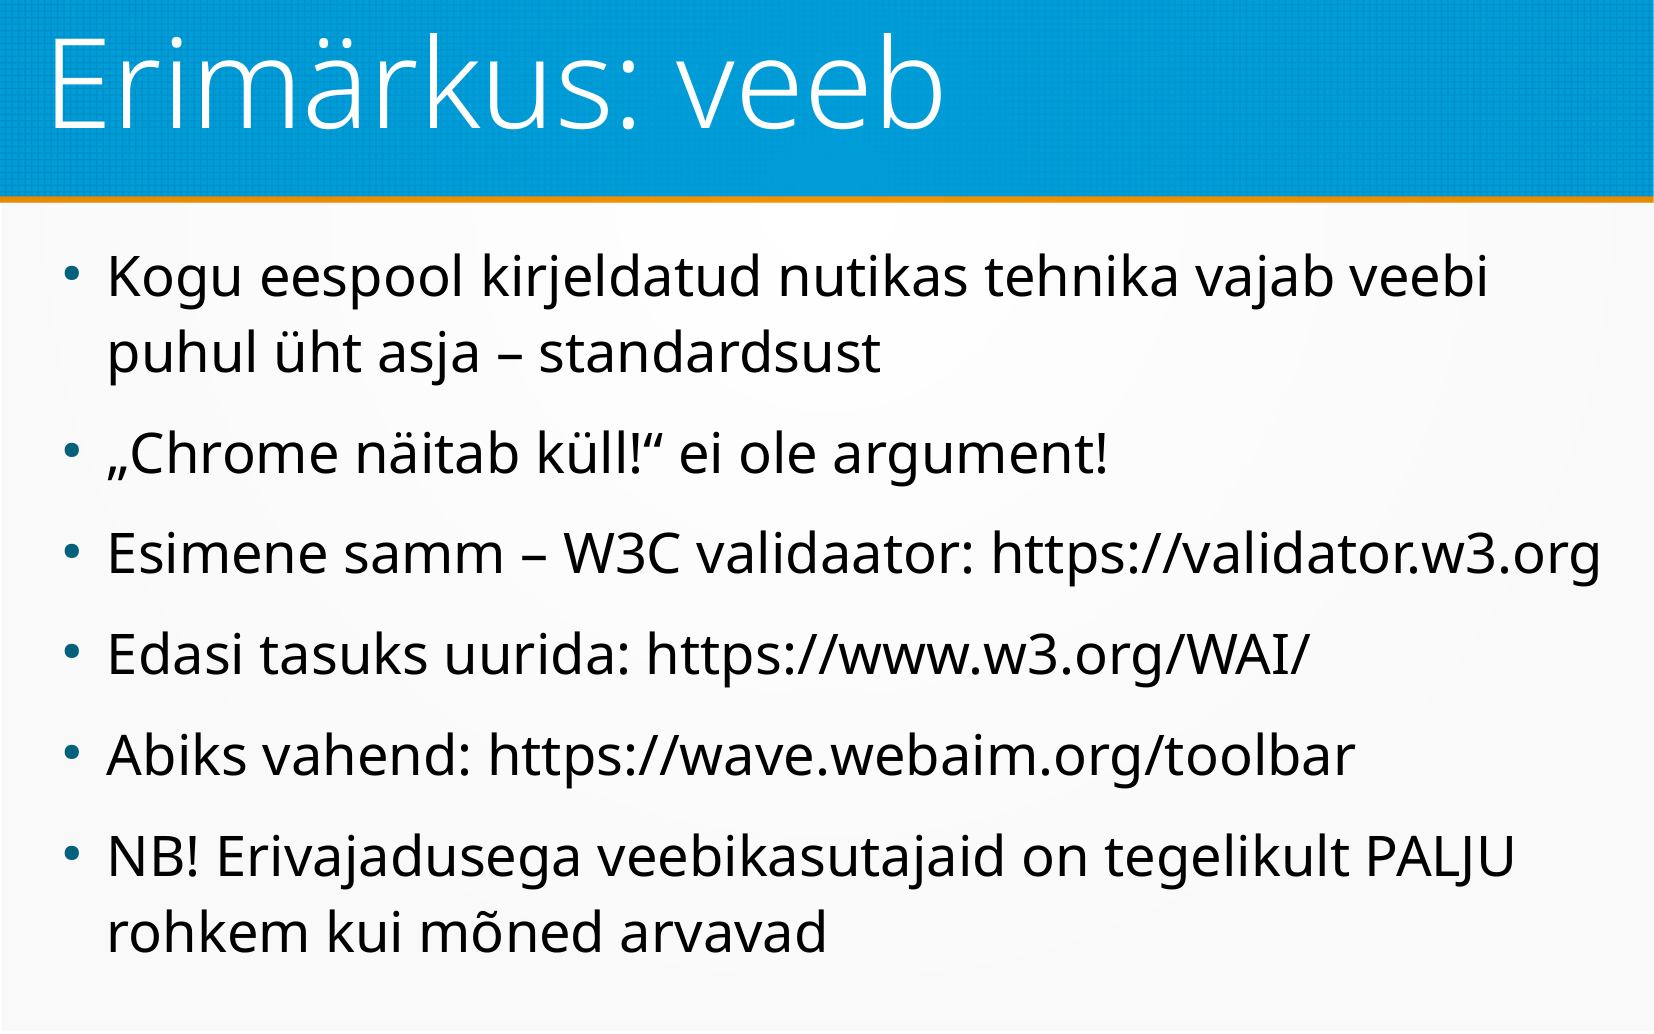

# Erimärkus: veeb
Kogu eespool kirjeldatud nutikas tehnika vajab veebi puhul üht asja – standardsust
„Chrome näitab küll!“ ei ole argument!
Esimene samm – W3C validaator: https://validator.w3.org
Edasi tasuks uurida: https://www.w3.org/WAI/
Abiks vahend: https://wave.webaim.org/toolbar
NB! Erivajadusega veebikasutajaid on tegelikult PALJU rohkem kui mõned arvavad